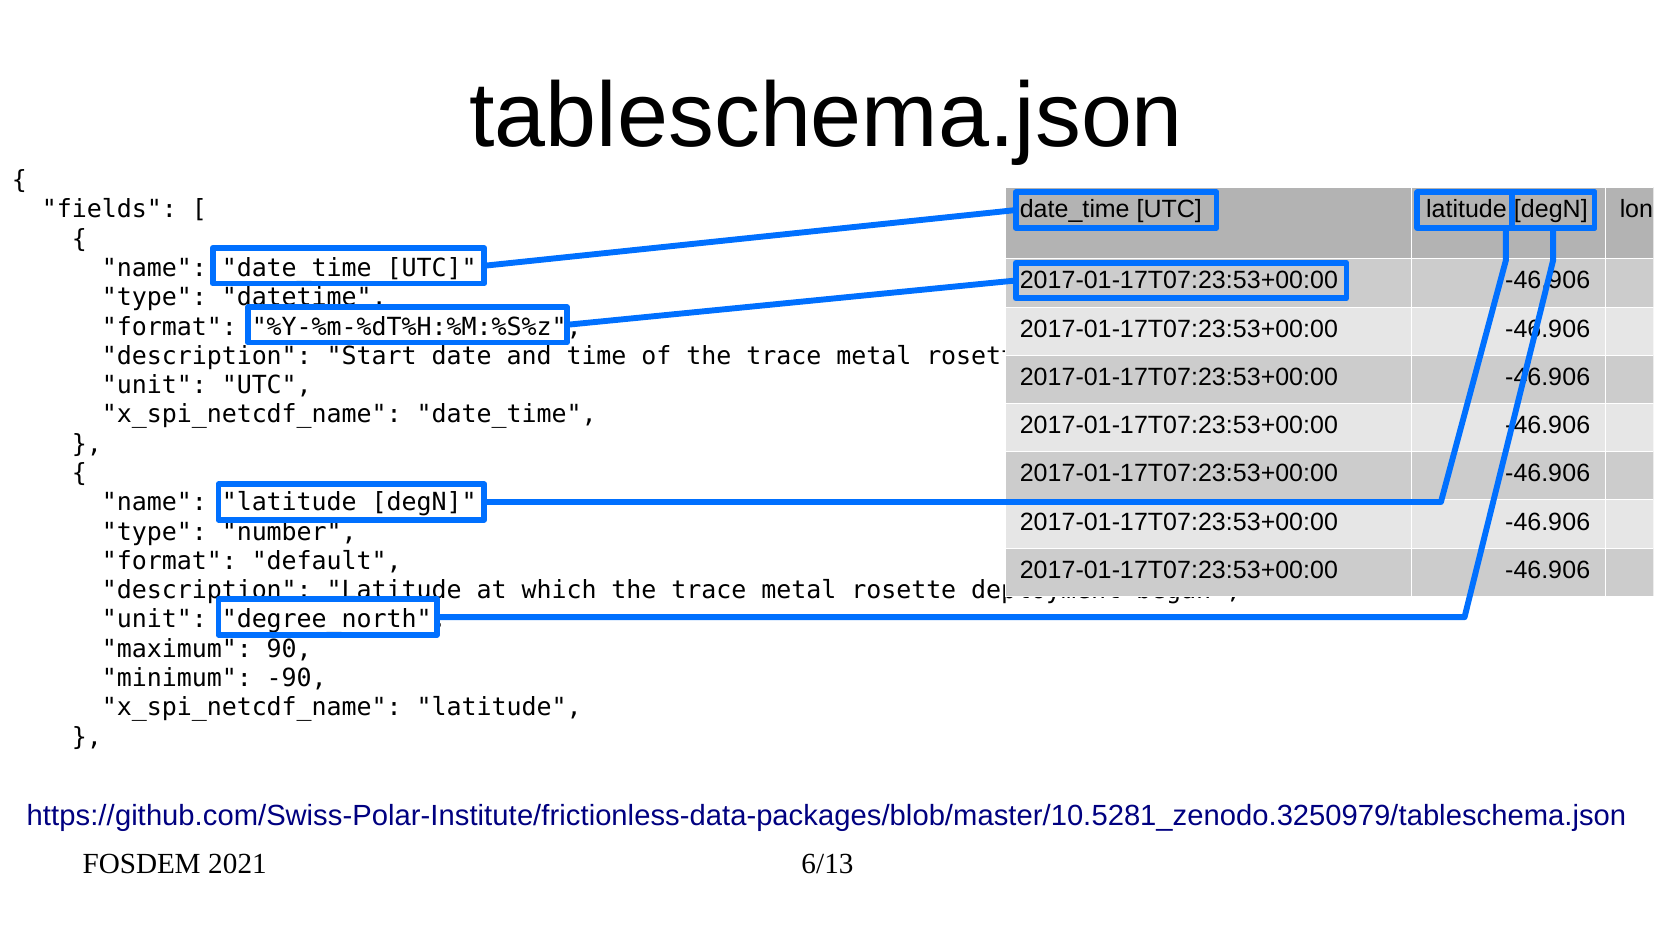

# tableschema.json
{
 "fields": [
 {
 "name": "date_time [UTC]",
 "type": "datetime",
 "format": "%Y-%m-%dT%H:%M:%S%z",
 "description": "Start date and time of the trace metal rosette deployment from which the samples...",
 "unit": "UTC",
 "x_spi_netcdf_name": "date_time",
 },
 {
 "name": "latitude [degN]",
 "type": "number",
 "format": "default",
 "description": "Latitude at which the trace metal rosette deployment began",
 "unit": "degree_north",
 "maximum": 90,
 "minimum": -90,
 "x_spi_netcdf_name": "latitude",
 },
| date\_time [UTC] | latitude [degN] | longitude [degE] |
| --- | --- | --- |
| 2017-01-17T07:23:53+00:00 | -46.906 | 141.931 |
| 2017-01-17T07:23:53+00:00 | -46.906 | 141.931 |
| 2017-01-17T07:23:53+00:00 | -46.906 | 141.931 |
| 2017-01-17T07:23:53+00:00 | -46.906 | 141.931 |
| 2017-01-17T07:23:53+00:00 | -46.906 | 141.931 |
| 2017-01-17T07:23:53+00:00 | -46.906 | 141.931 |
| 2017-01-17T07:23:53+00:00 | -46.906 | 141.931 |
https://github.com/Swiss-Polar-Institute/frictionless-data-packages/blob/master/10.5281_zenodo.3250979/tableschema.json